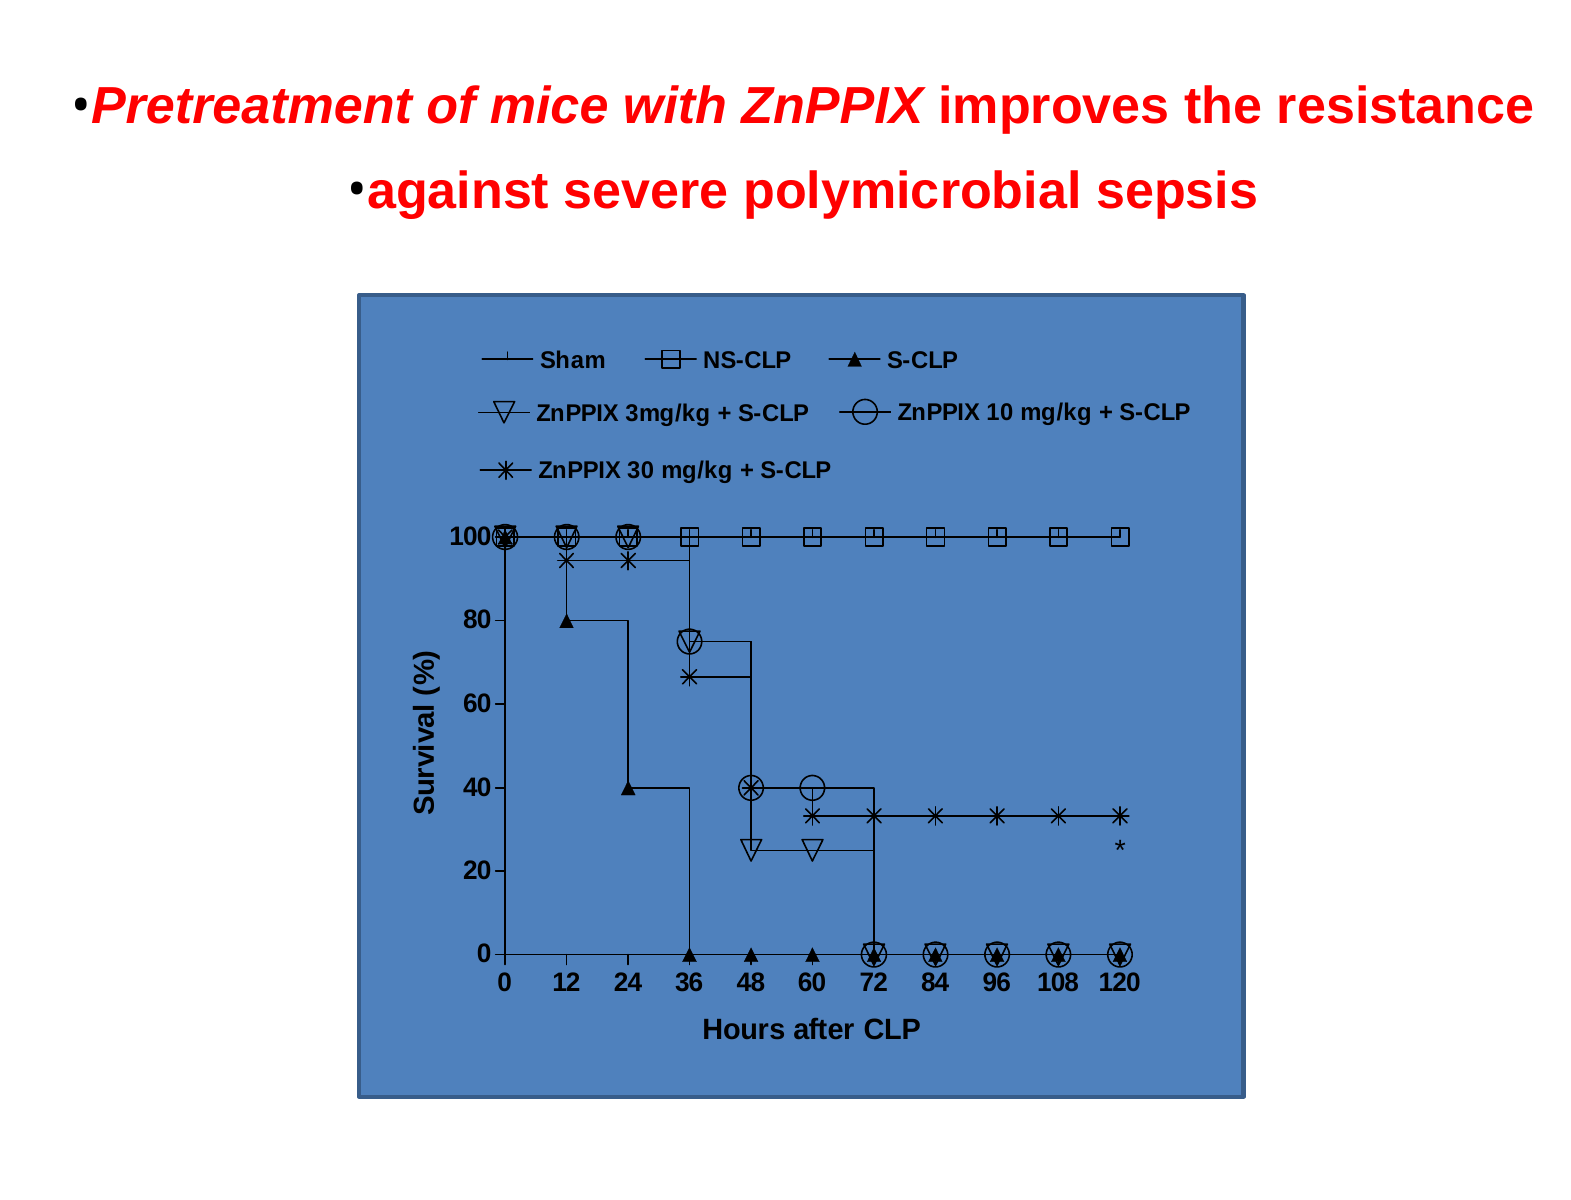

Pretreatment of mice with ZnPPIX improves the resistance
against severe polymicrobial sepsis